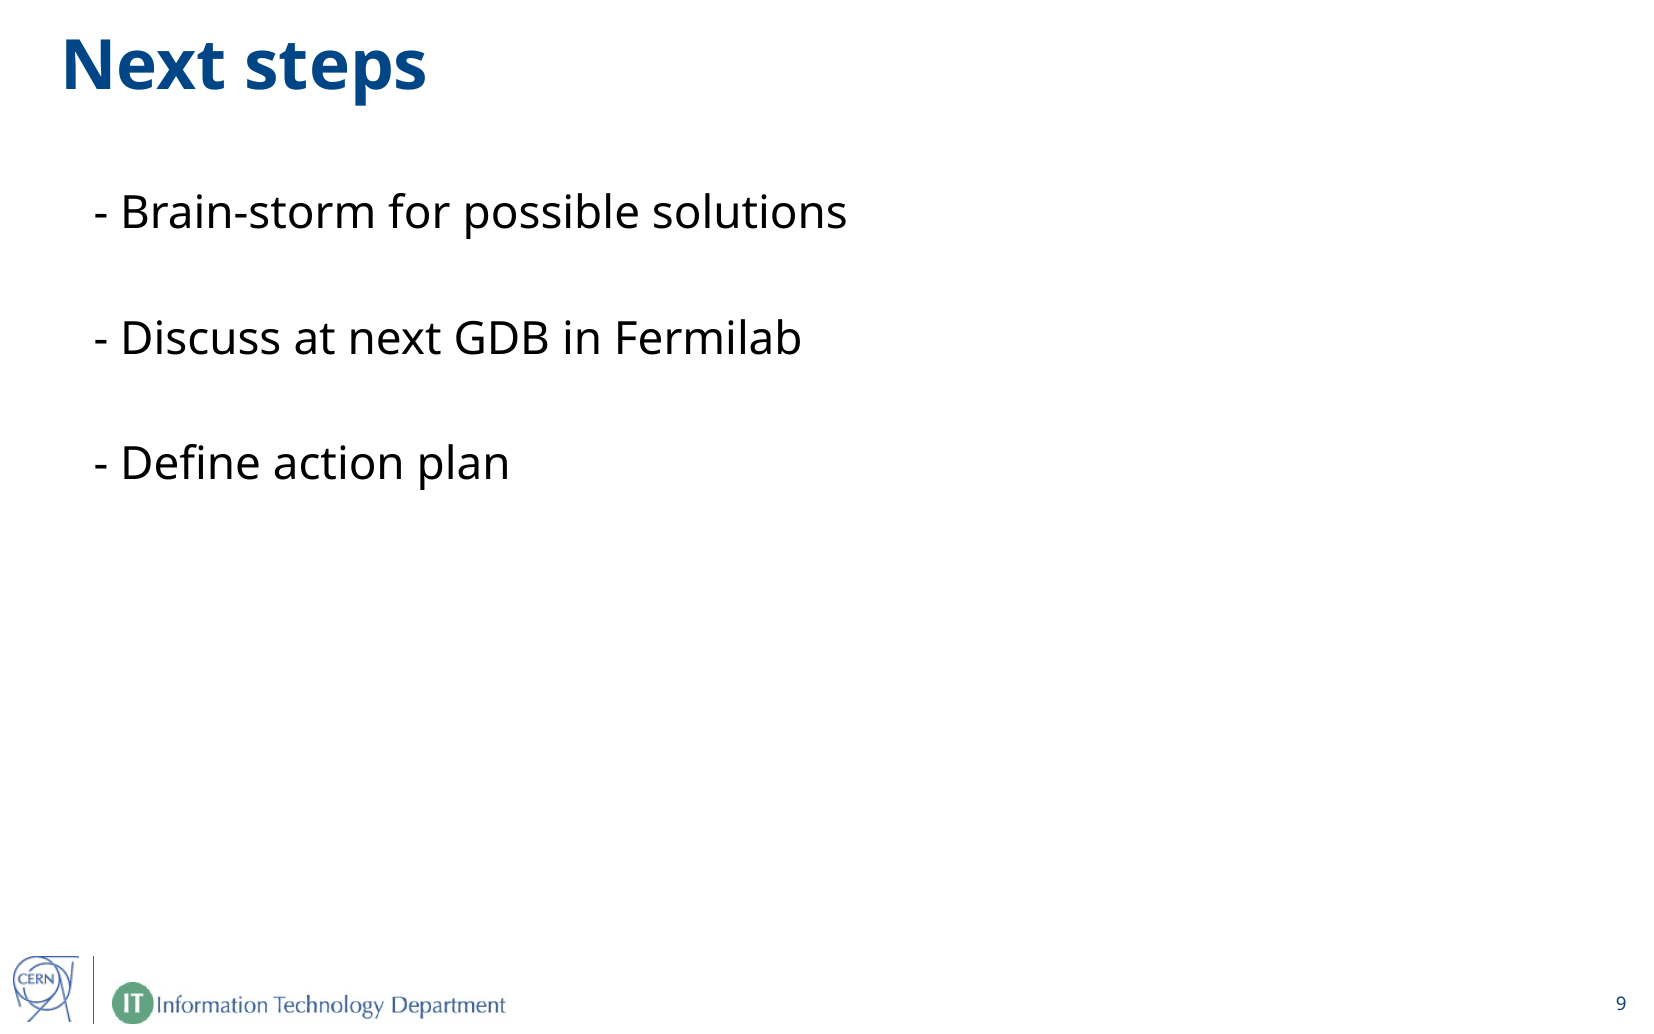

# Next steps
- Brain-storm for possible solutions
- Discuss at next GDB in Fermilab
- Define action plan